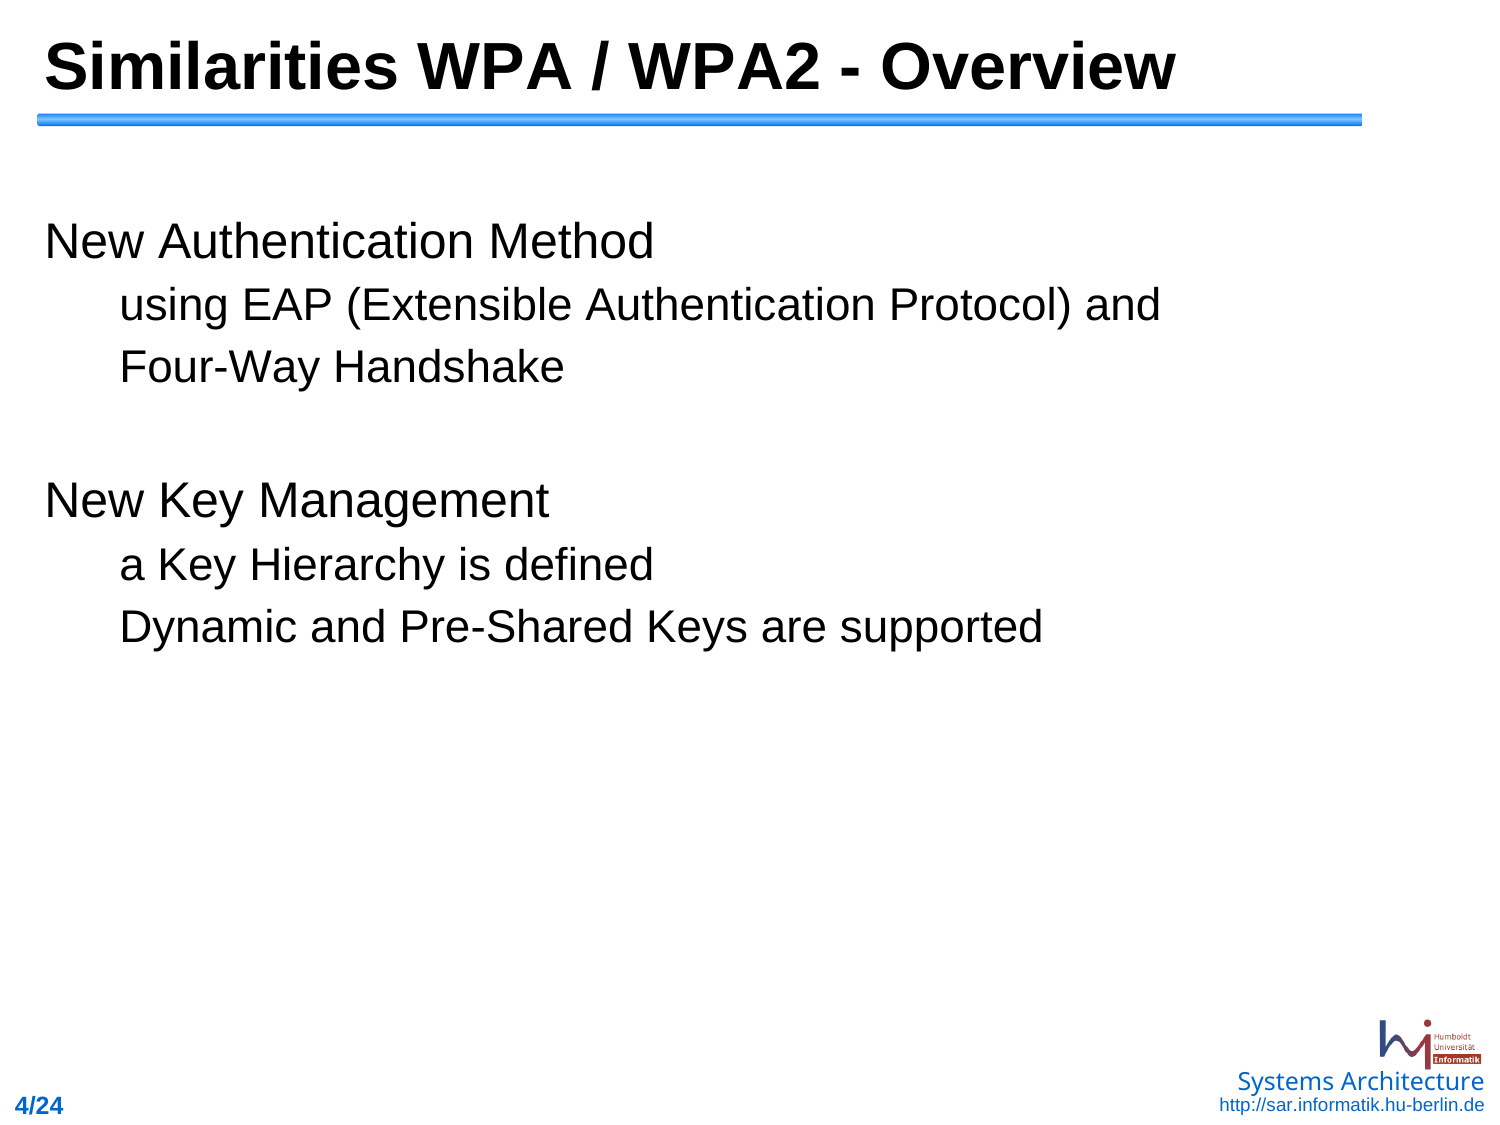

# Similarities WPA / WPA2 - Overview
New Authentication Method
using EAP (Extensible Authentication Protocol) and
Four-Way Handshake
New Key Management
a Key Hierarchy is defined
Dynamic and Pre-Shared Keys are supported